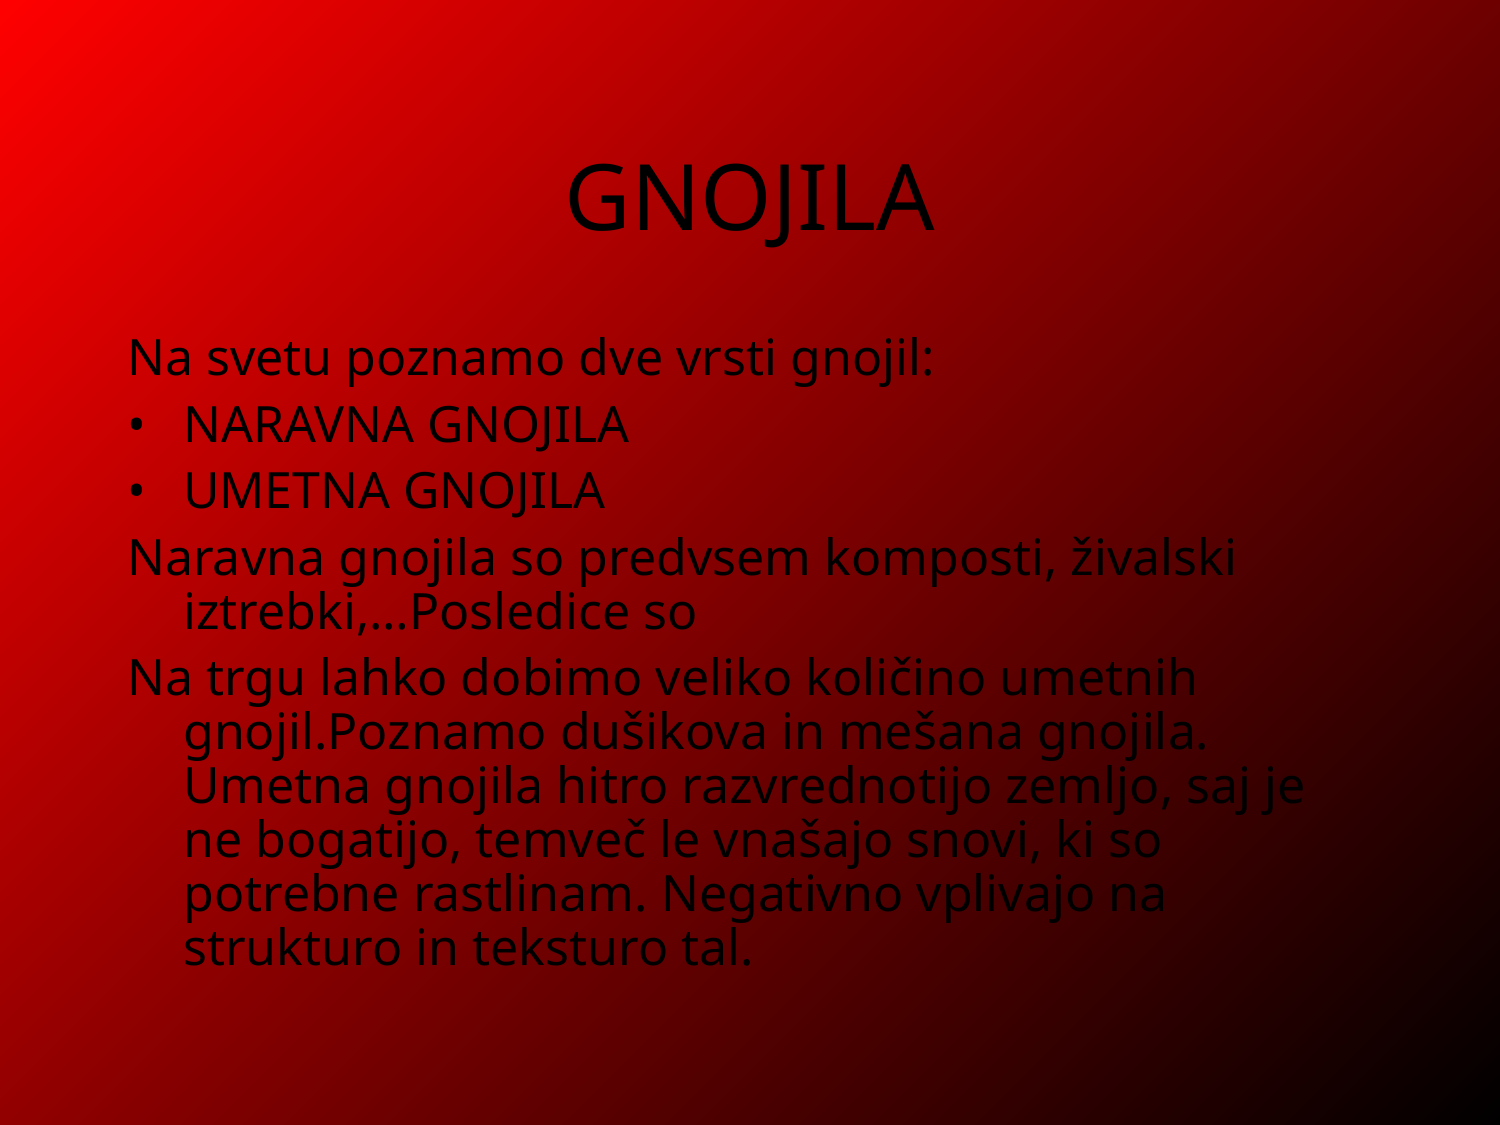

# GNOJILA
Na svetu poznamo dve vrsti gnojil:
NARAVNA GNOJILA
UMETNA GNOJILA
Naravna gnojila so predvsem komposti, živalski iztrebki,…Posledice so
Na trgu lahko dobimo veliko količino umetnih gnojil.Poznamo dušikova in mešana gnojila. Umetna gnojila hitro razvrednotijo zemljo, saj je ne bogatijo, temveč le vnašajo snovi, ki so potrebne rastlinam. Negativno vplivajo na strukturo in teksturo tal.